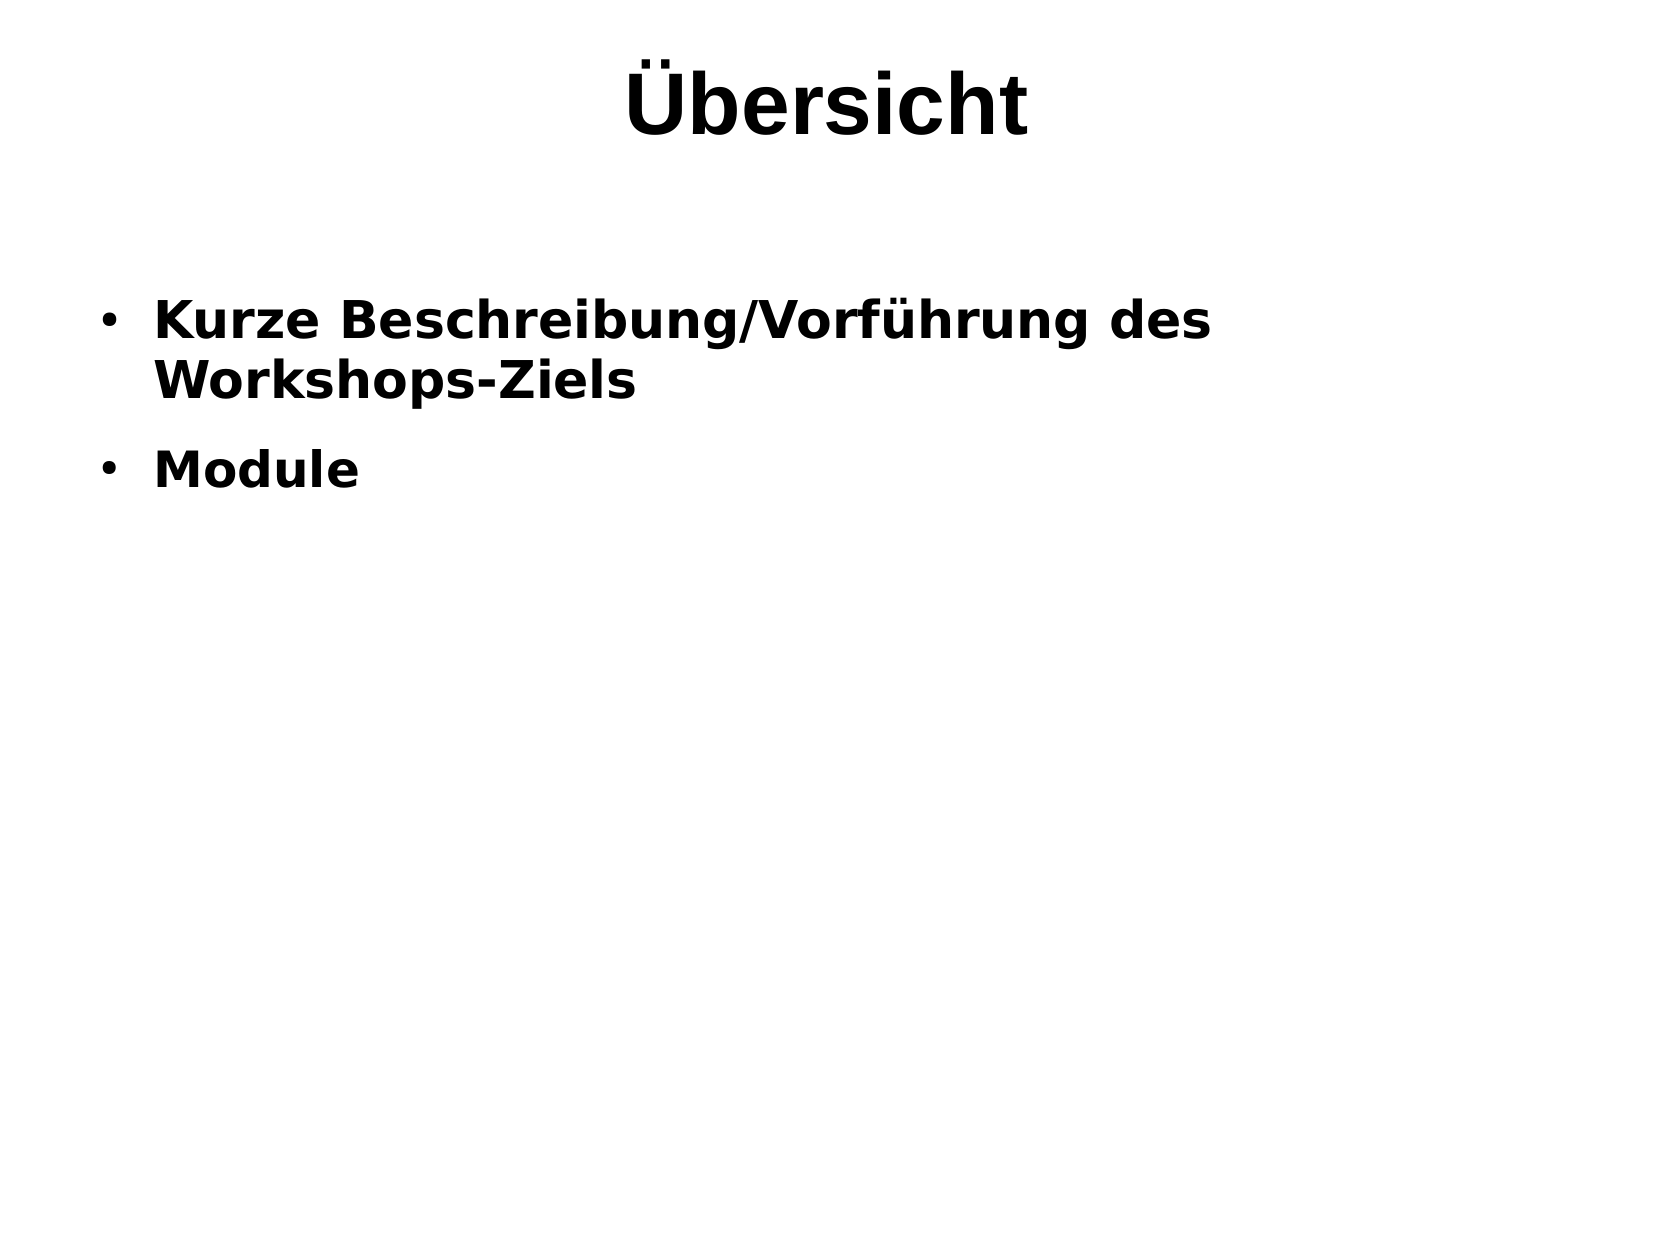

# Übersicht
Kurze Beschreibung/Vorführung des
Workshops-Ziels
Module